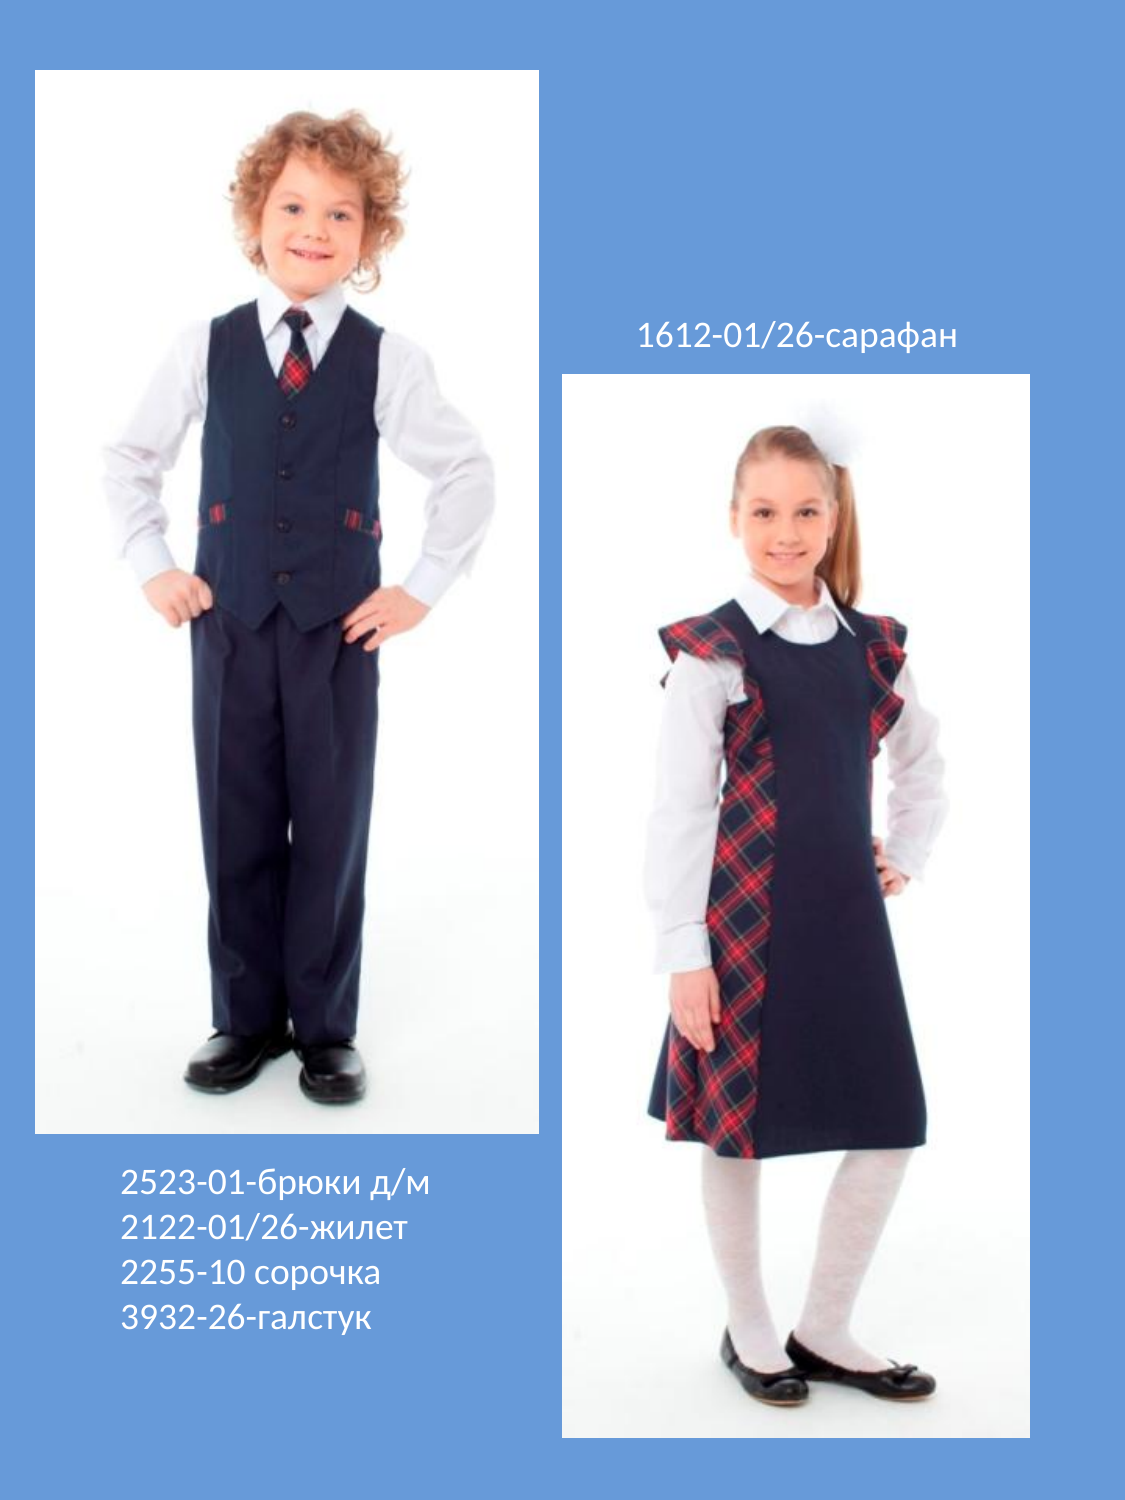

1612-01/26-сарафан
2523-01-брюки д/м
2122-01/26-жилет 2255-10 сорочка
3932-26-галстук